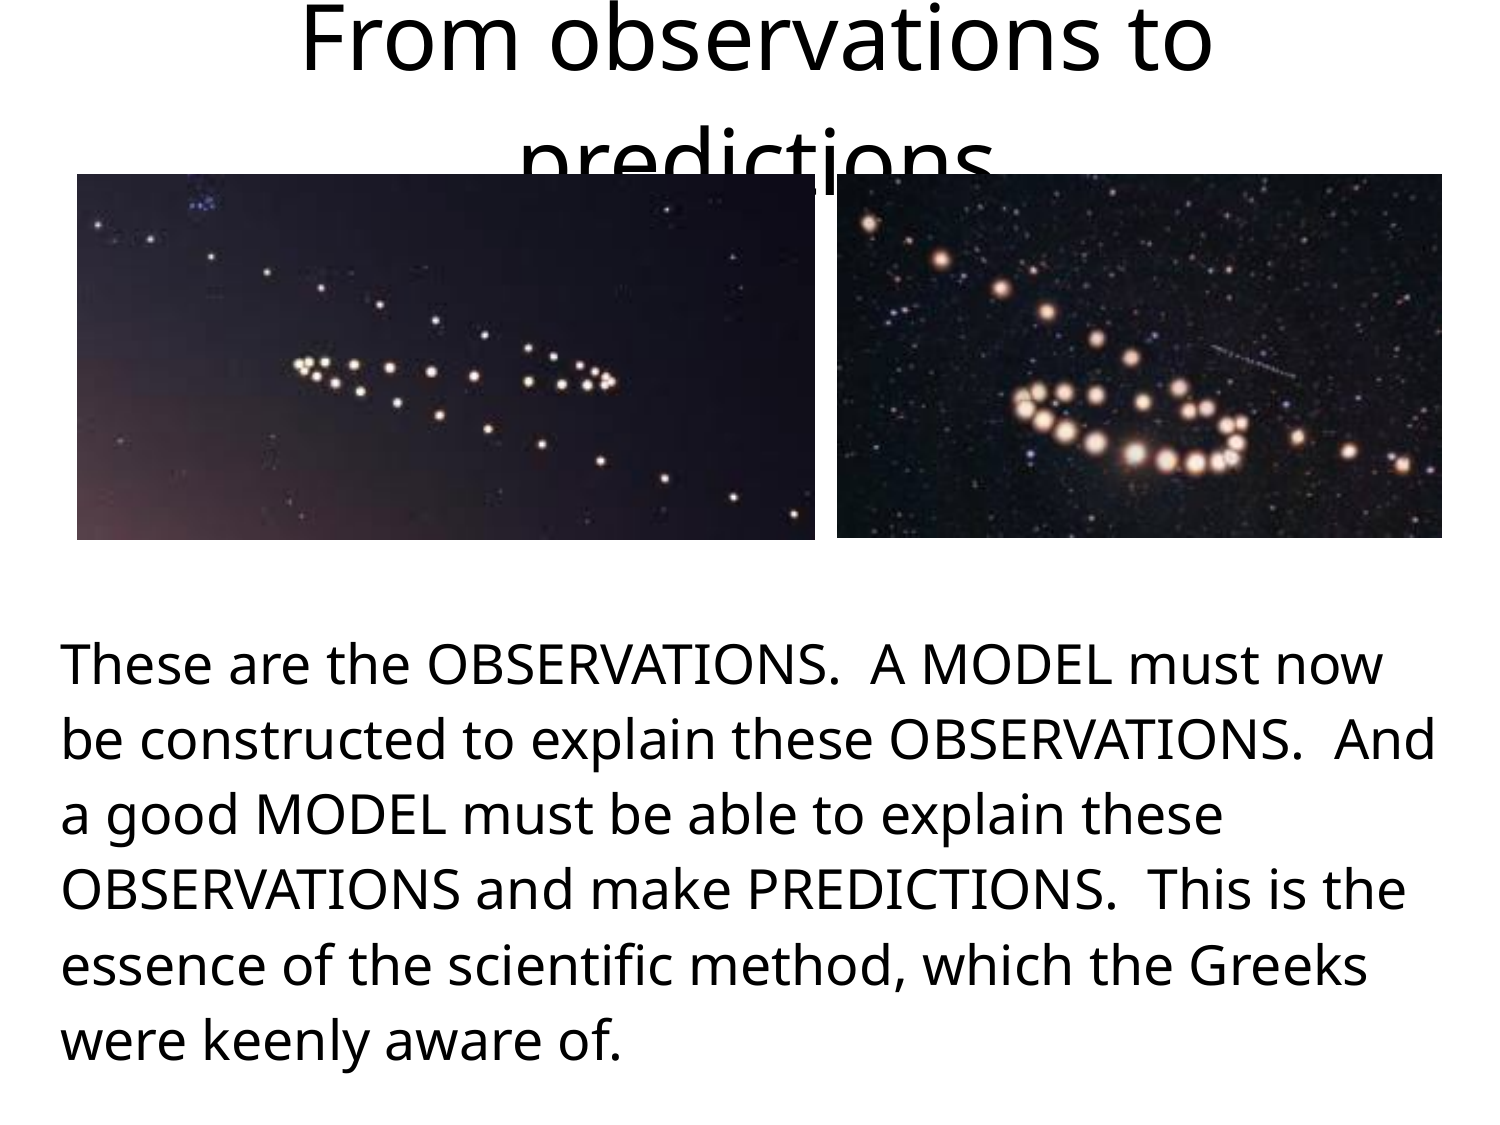

# From observations to predictions
These are the OBSERVATIONS. A MODEL must now be constructed to explain these OBSERVATIONS. And a good MODEL must be able to explain these OBSERVATIONS and make PREDICTIONS. This is the essence of the scientific method, which the Greeks were keenly aware of.